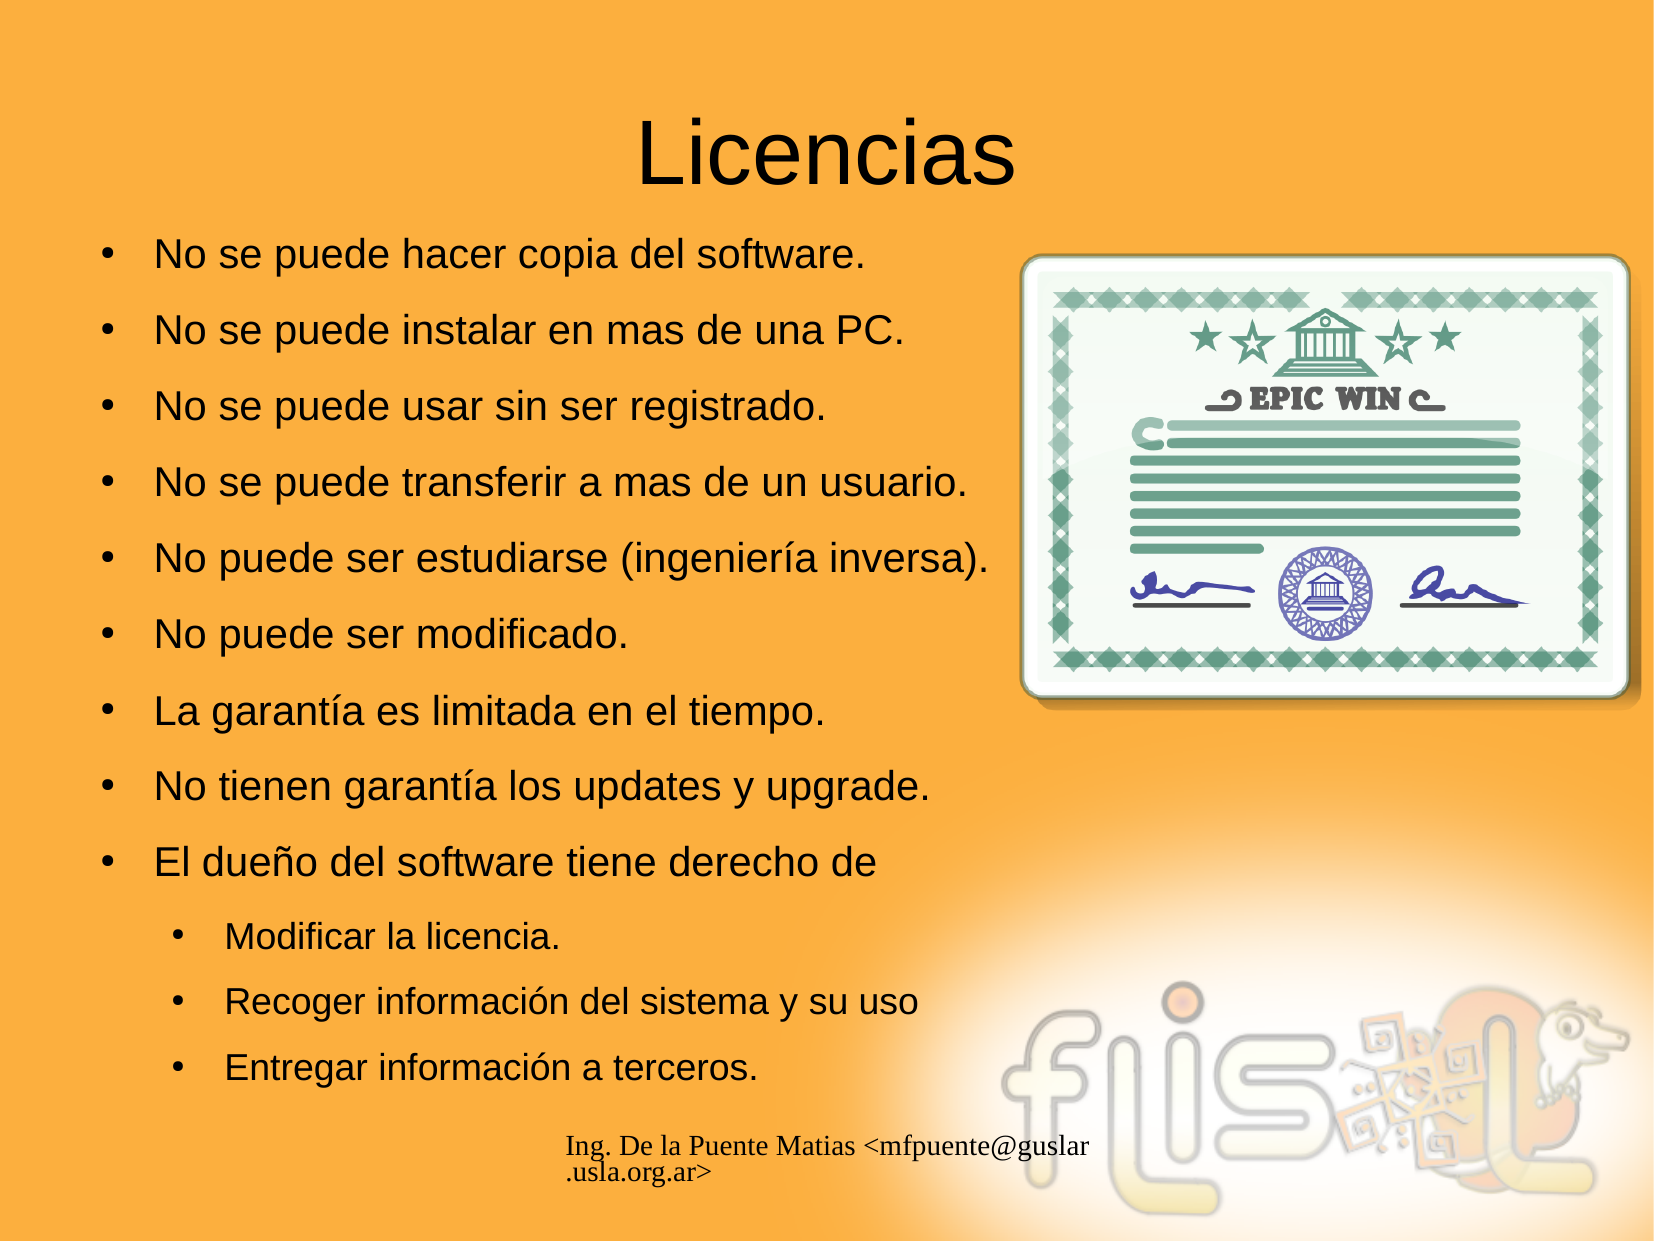

# Licencias
No se puede hacer copia del software.
No se puede instalar en mas de una PC.
No se puede usar sin ser registrado.
No se puede transferir a mas de un usuario.
No puede ser estudiarse (ingeniería inversa).
No puede ser modificado.
La garantía es limitada en el tiempo.
No tienen garantía los updates y upgrade.
El dueño del software tiene derecho de
Modificar la licencia.
Recoger información del sistema y su uso
Entregar información a terceros.
Ing. De la Puente Matias <mfpuente@guslar.usla.org.ar>